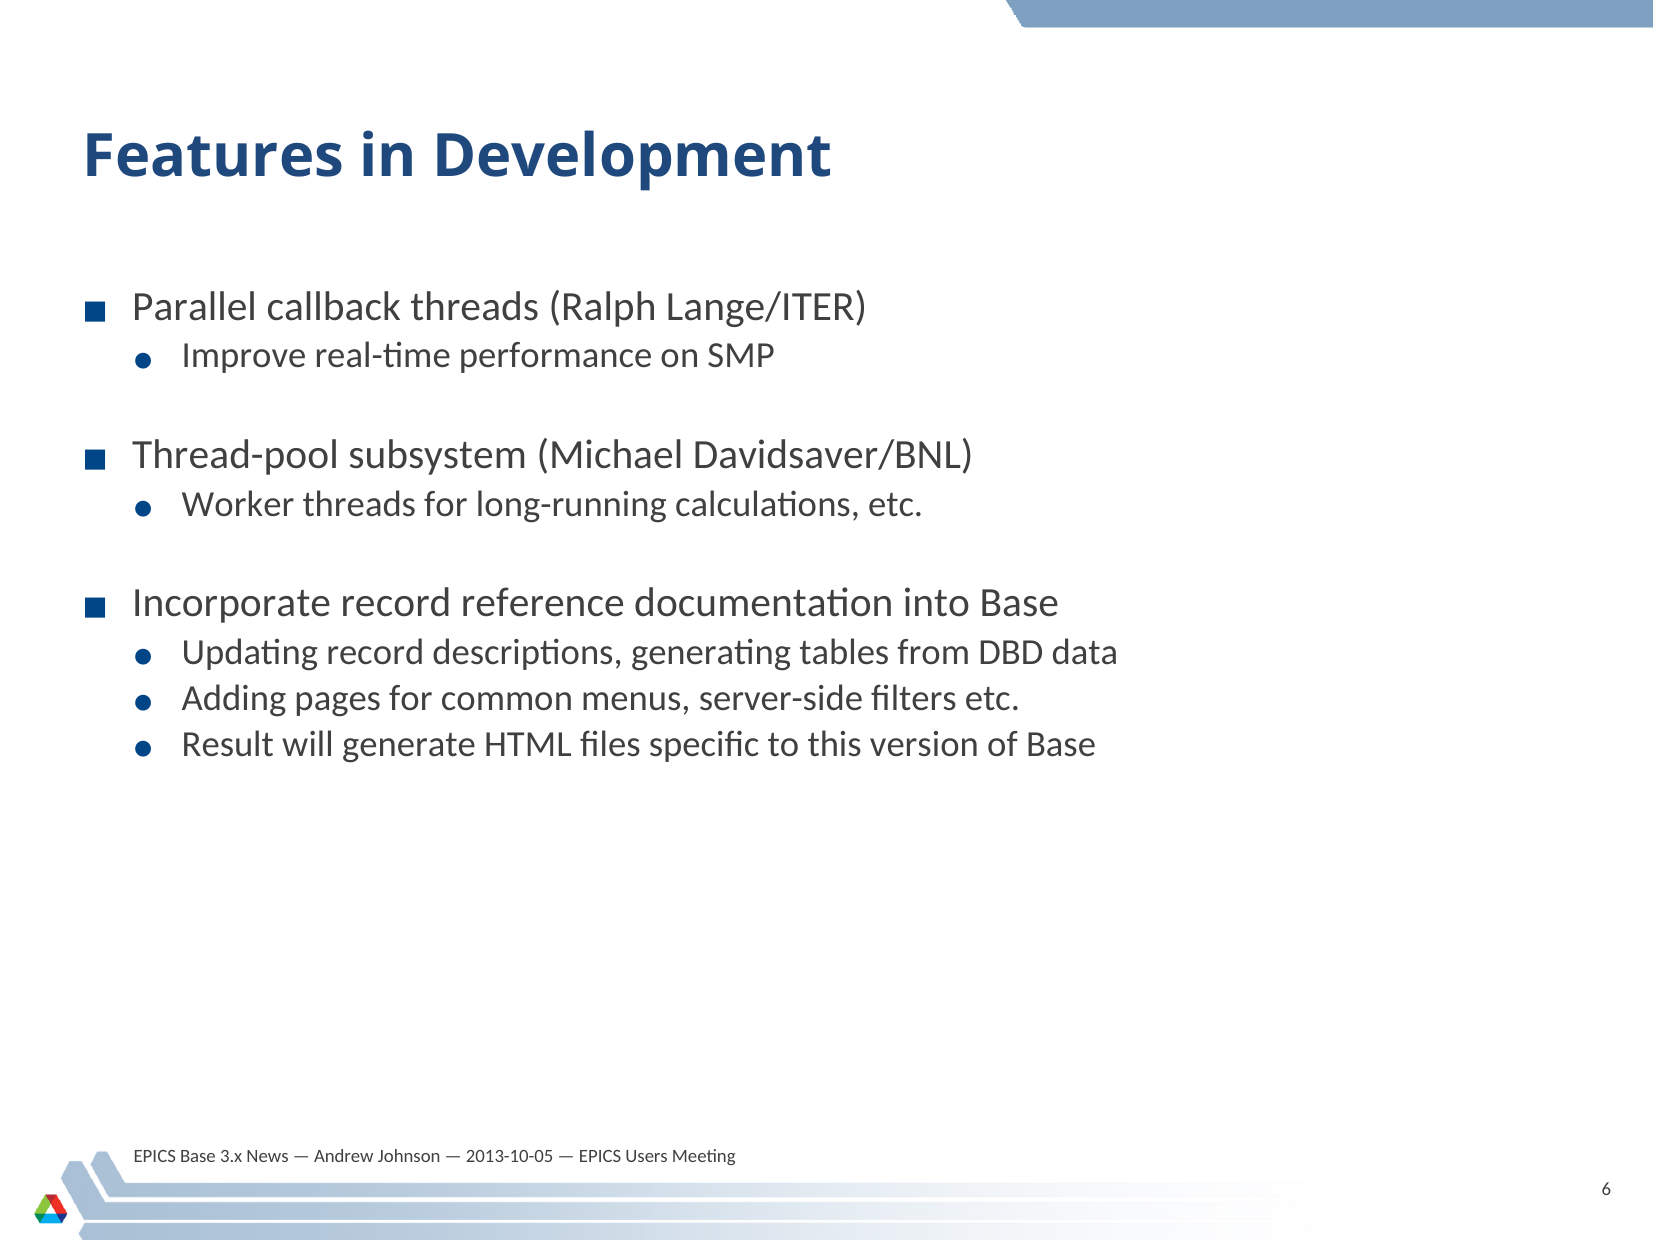

# Features in Development
Parallel callback threads (Ralph Lange/ITER)
Improve real-time performance on SMP
Thread-pool subsystem (Michael Davidsaver/BNL)
Worker threads for long-running calculations, etc.
Incorporate record reference documentation into Base
Updating record descriptions, generating tables from DBD data
Adding pages for common menus, server-side filters etc.
Result will generate HTML files specific to this version of Base
EPICS Base 3.x News — Andrew Johnson — 2013-10-05 — EPICS Users Meeting
6